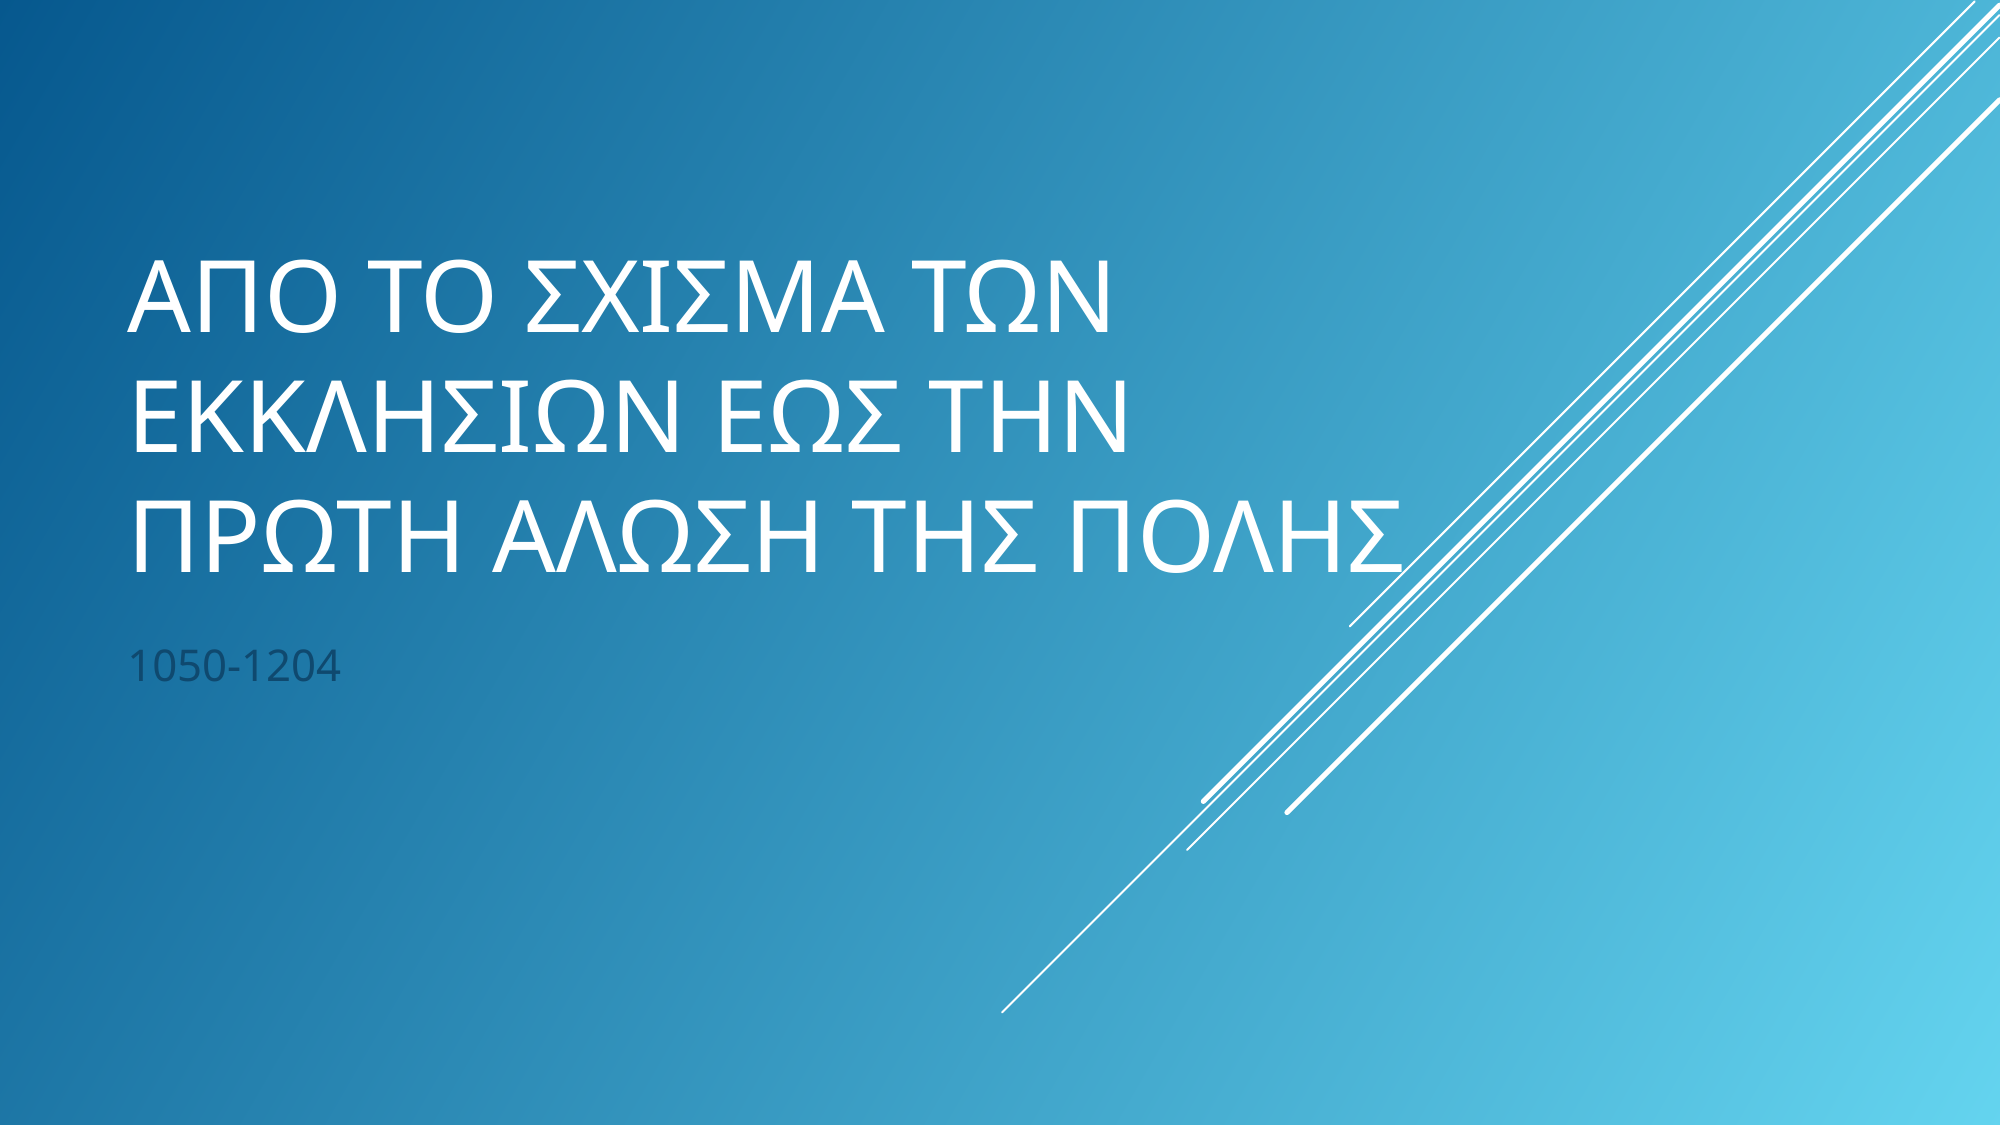

# Απο το σχισμα των εκκλησιων εως την πρωτη αλωση της πολησ
1050-1204